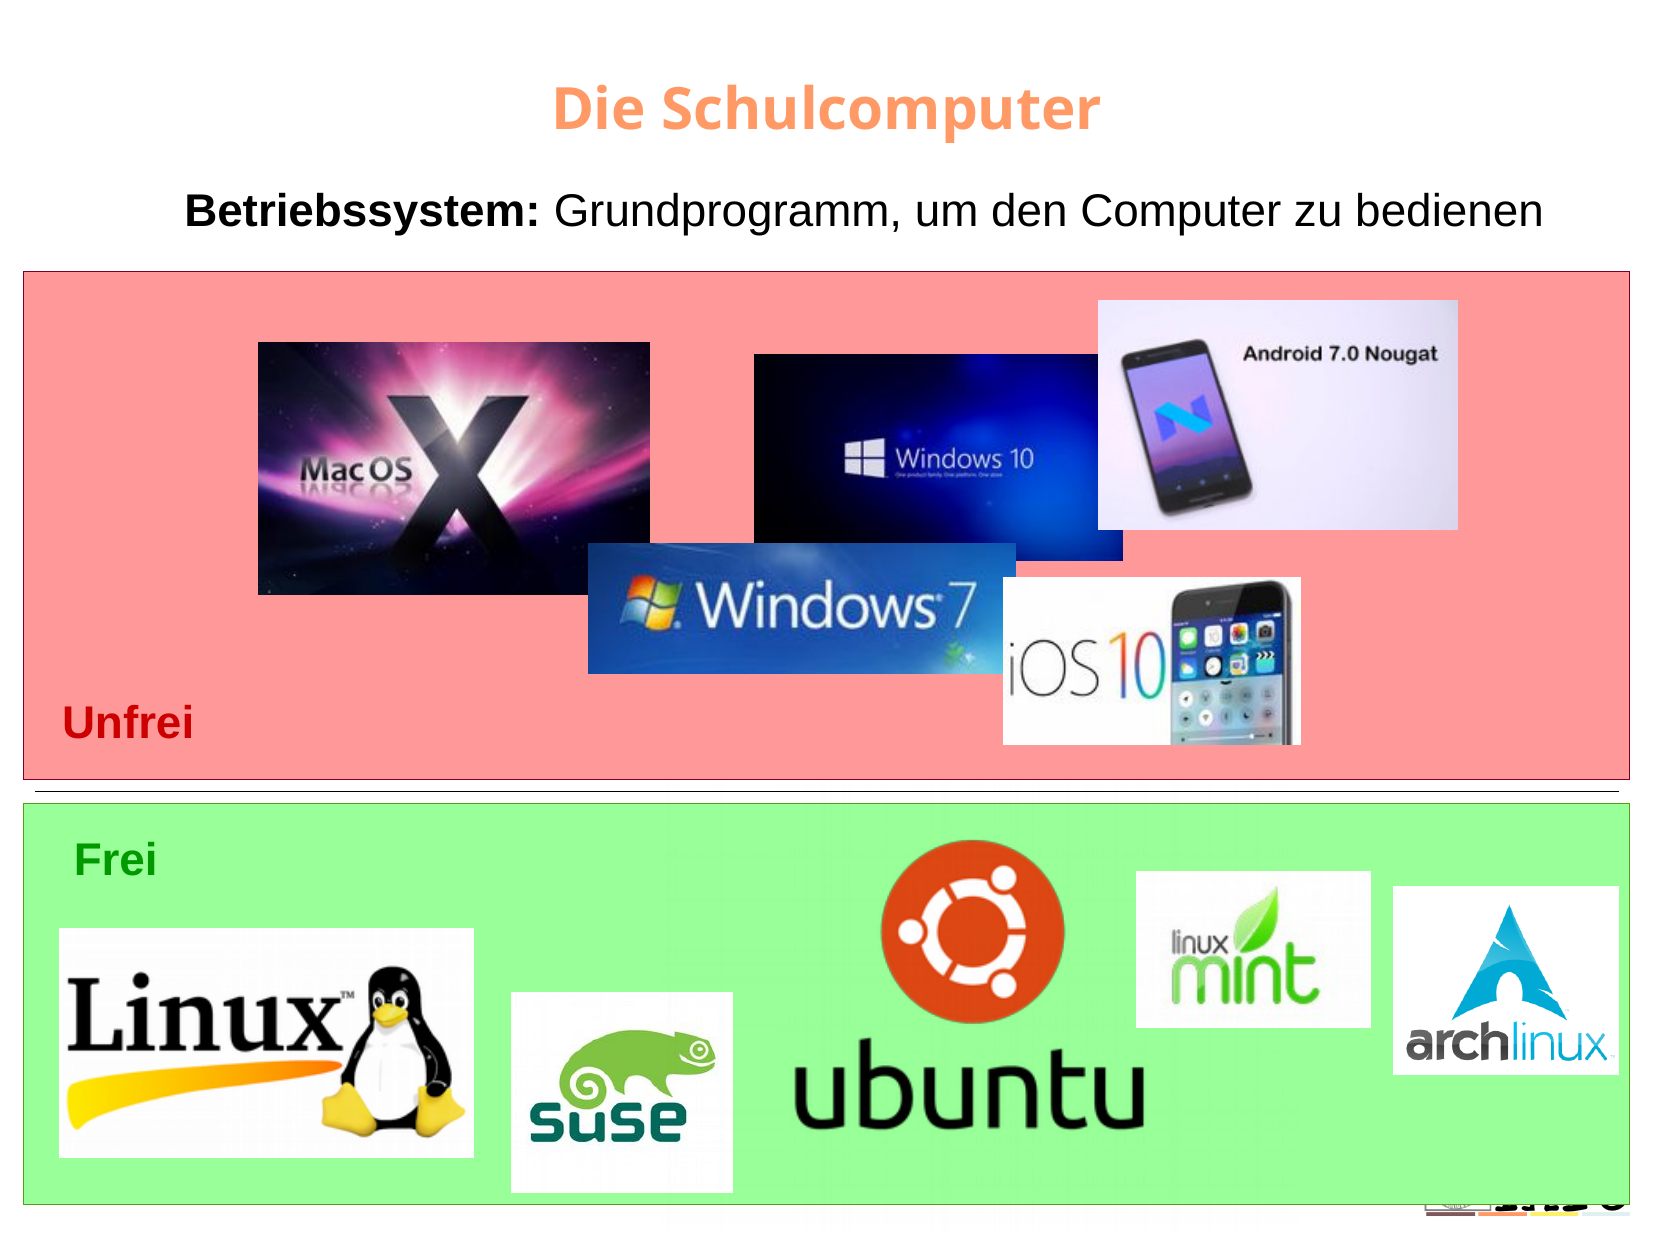

# Die Schulcomputer
Betriebssystem: Grundprogramm, um den Computer zu bedienen
Unfrei
Frei